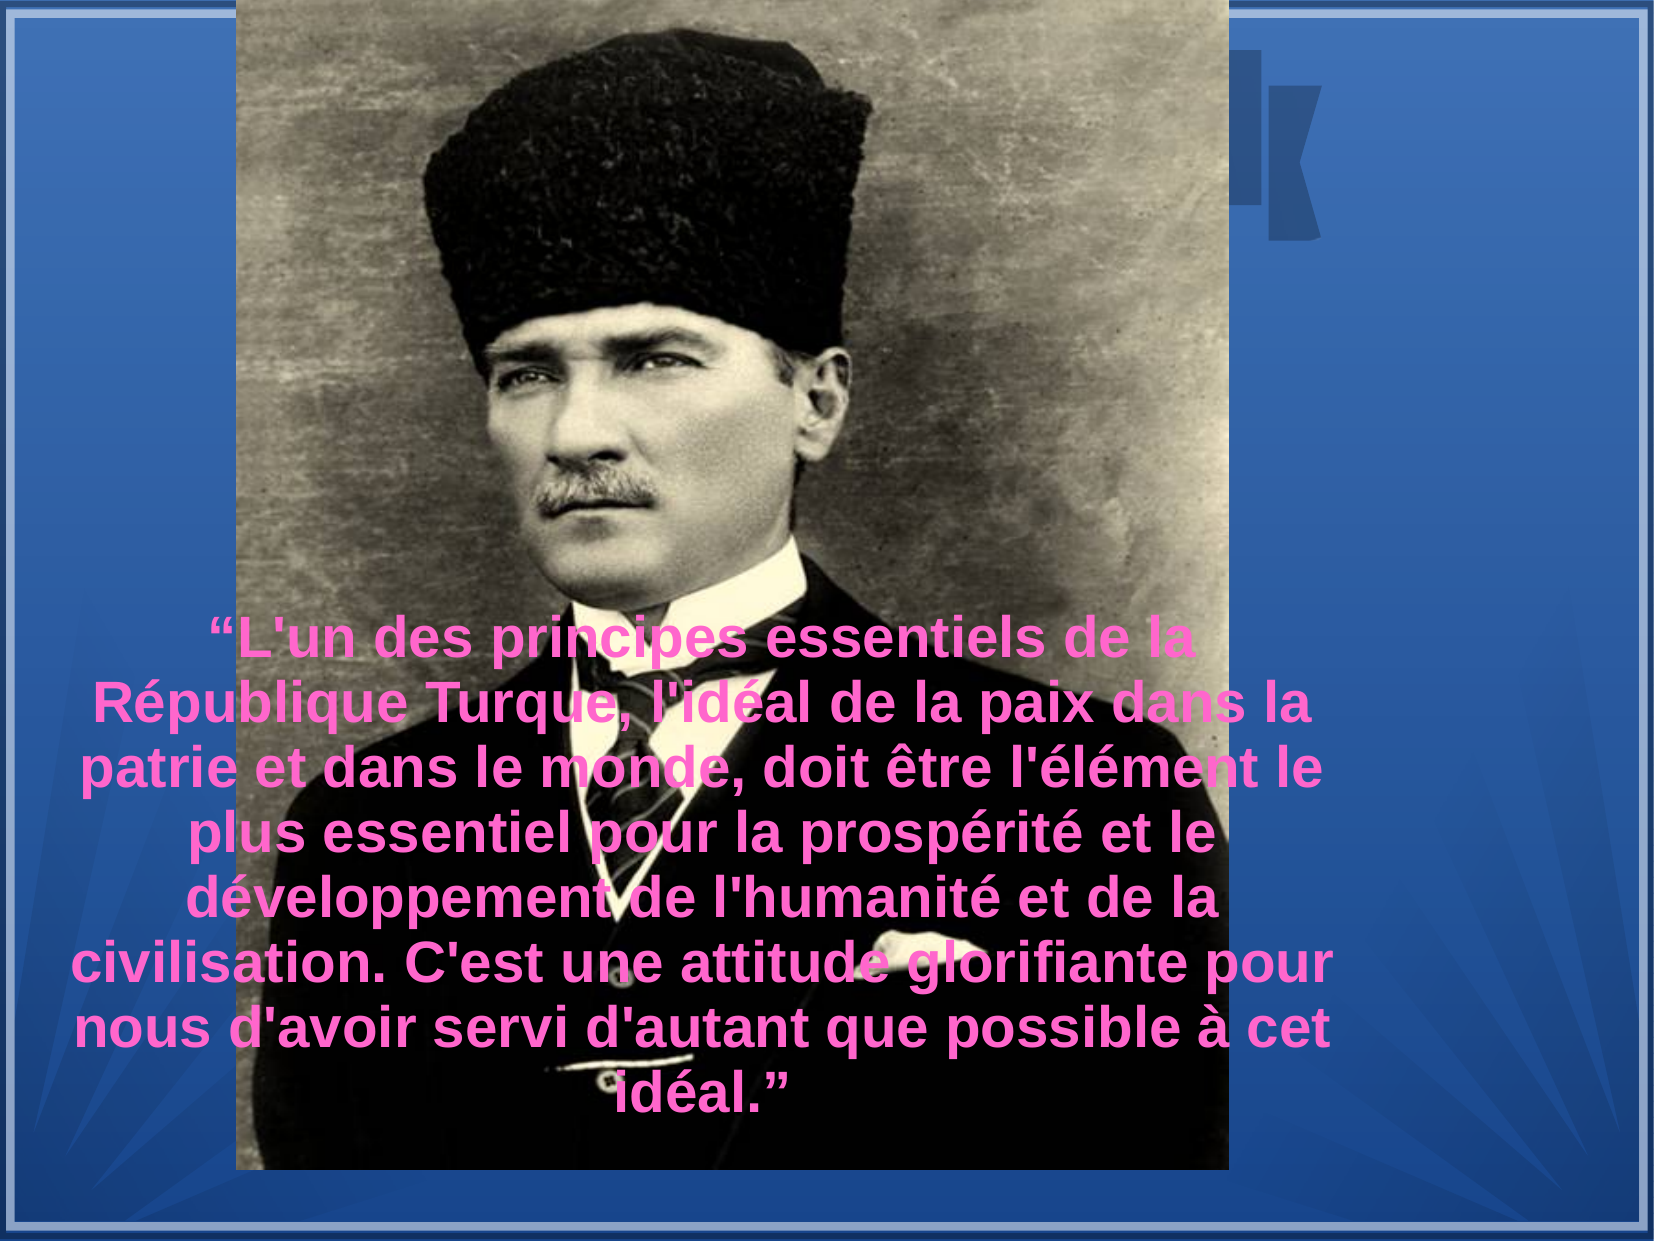

# “L'un des principes essentiels de la République Turque, l'idéal de la paix dans la patrie et dans le monde, doit être l'élément le plus essentiel pour la prospérité et le développement de l'humanité et de la civilisation. C'est une attitude glorifiante pour nous d'avoir servi d'autant que possible à cet idéal.”